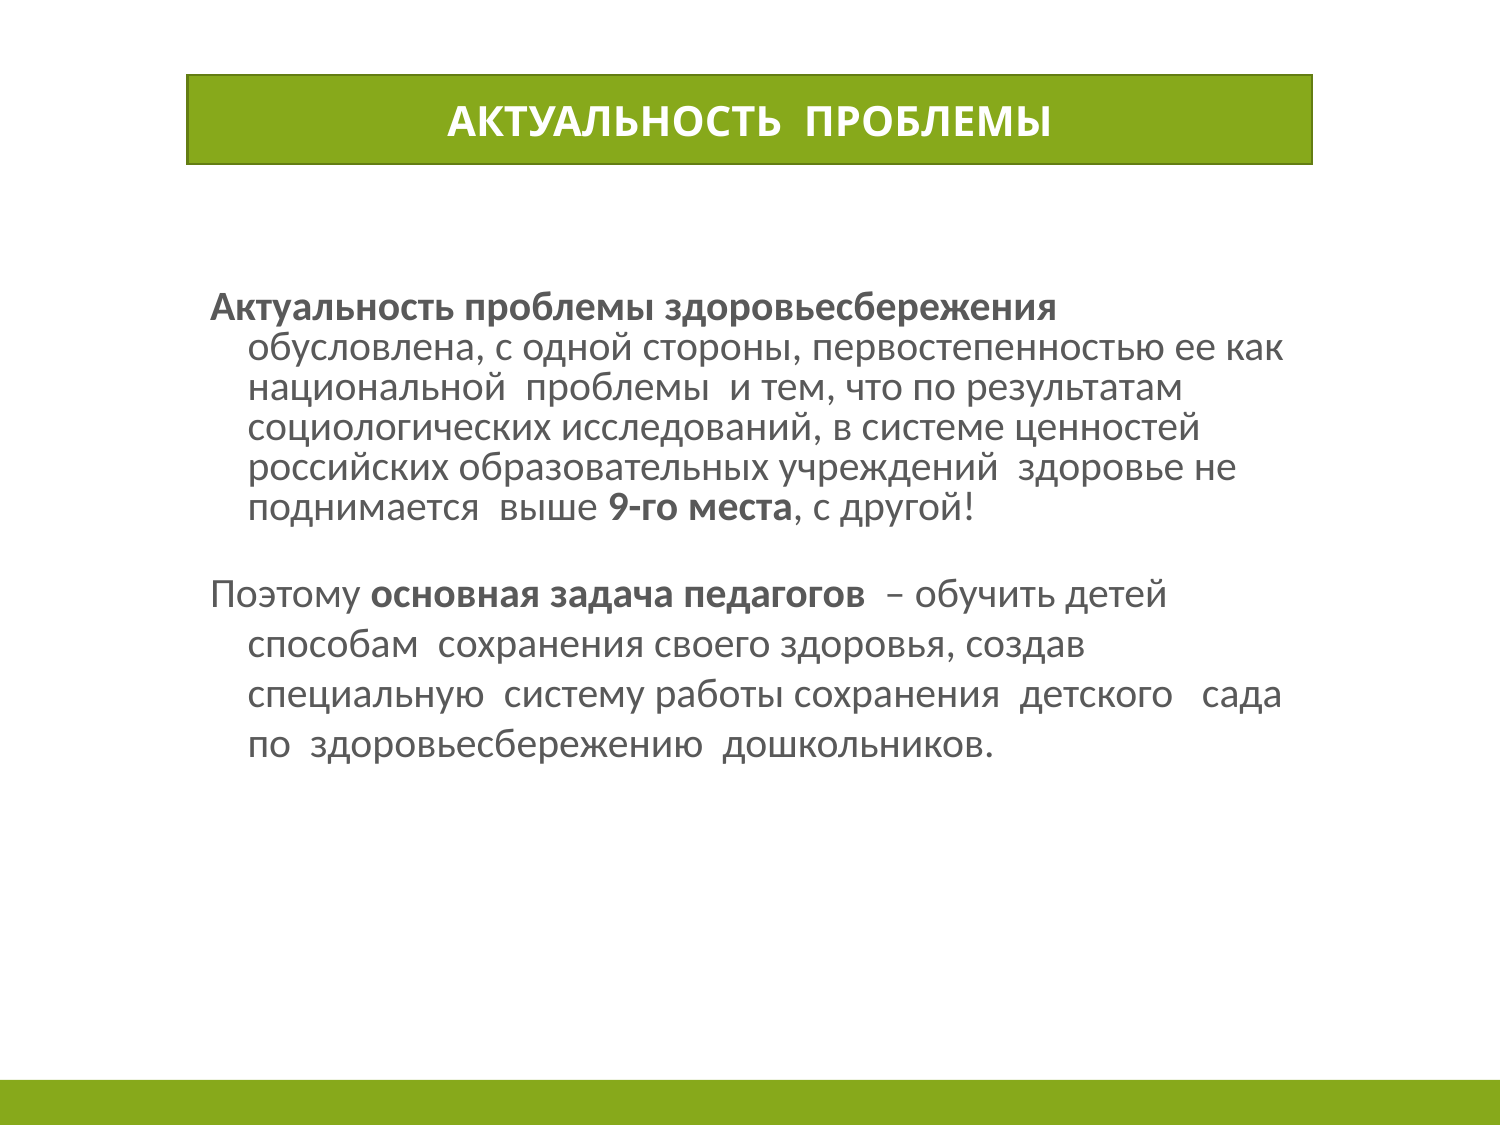

АКТУАЛЬНОСТЬ ПРОБЛЕМЫ
# Актуальность проблемы здоровьесбережения обусловлена, с одной стороны, первостепенностью ее как национальной проблемы и тем, что по результатам социологических исследований, в системе ценностей российских образовательных учреждений здоровье не поднимается выше 9-го места, с другой!
Поэтому основная задача педагогов – обучить детей способам сохранения своего здоровья, создав специальную систему работы сохранения детского сада по здоровьесбережению дошкольников.